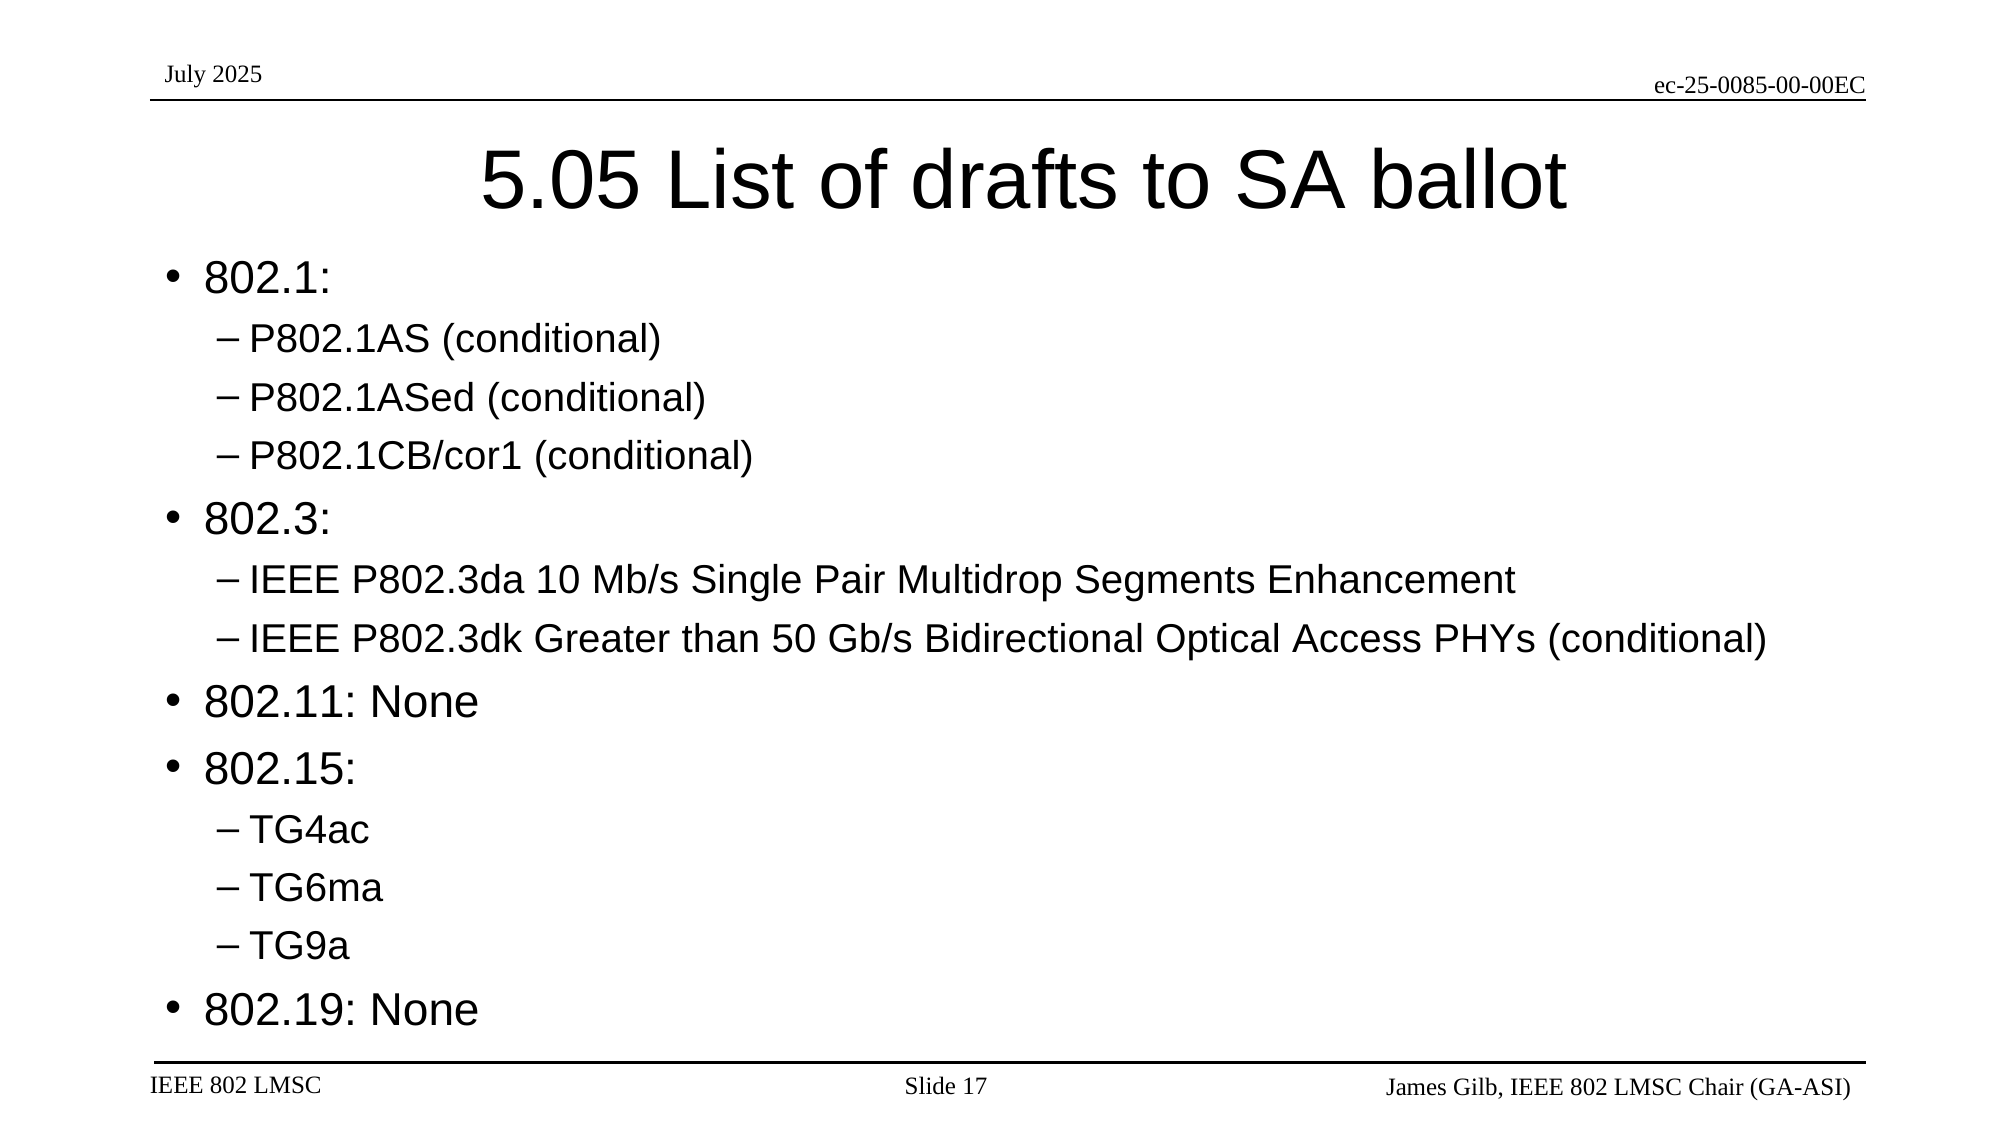

# 5.05 List of drafts to SA ballot
802.1:
P802.1AS (conditional)
P802.1ASed (conditional)
P802.1CB/cor1 (conditional)
802.3:
IEEE P802.3da 10 Mb/s Single Pair Multidrop Segments Enhancement
IEEE P802.3dk Greater than 50 Gb/s Bidirectional Optical Access PHYs (conditional)
802.11: None
802.15:
TG4ac
TG6ma
TG9a
802.19: None
17